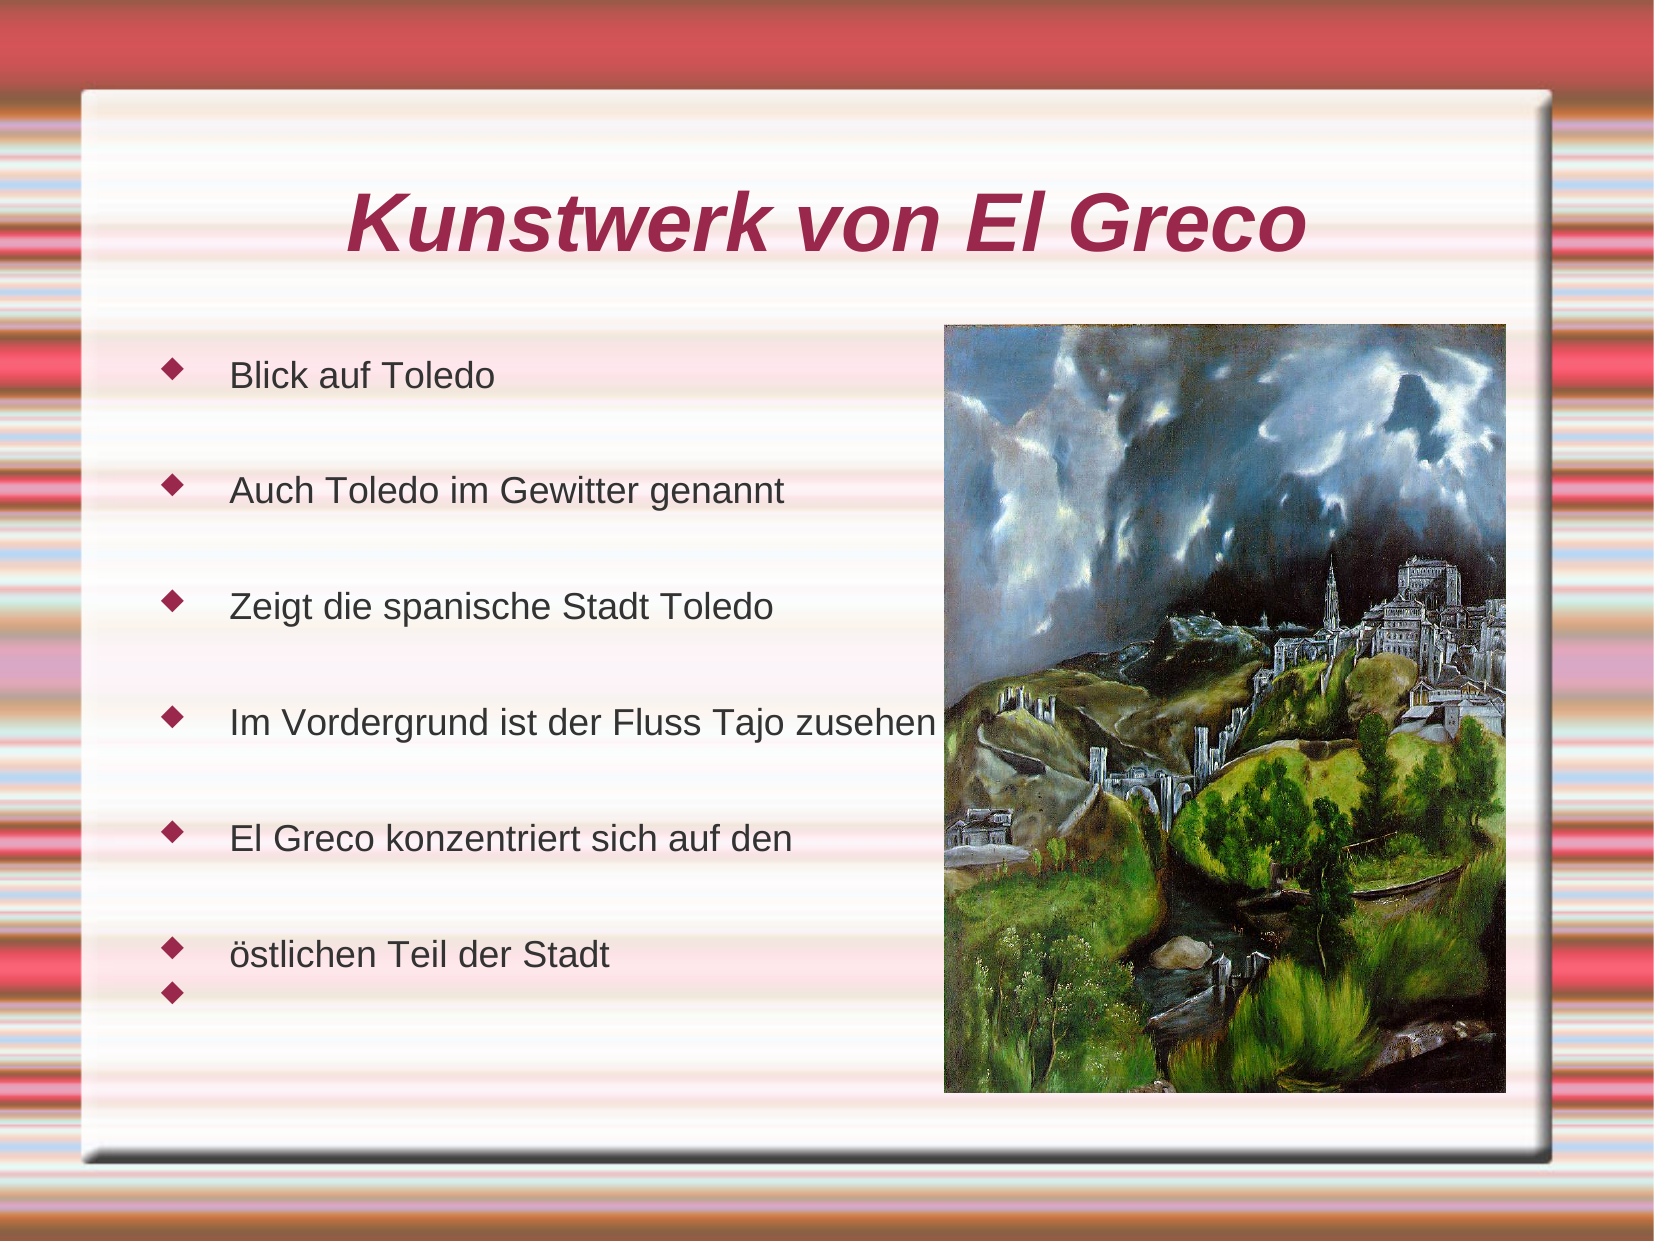

# Kunstwerk von El Greco
Blick auf Toledo
Auch Toledo im Gewitter genannt
Zeigt die spanische Stadt Toledo
Im Vordergrund ist der Fluss Tajo zusehen
El Greco konzentriert sich auf den
östlichen Teil der Stadt